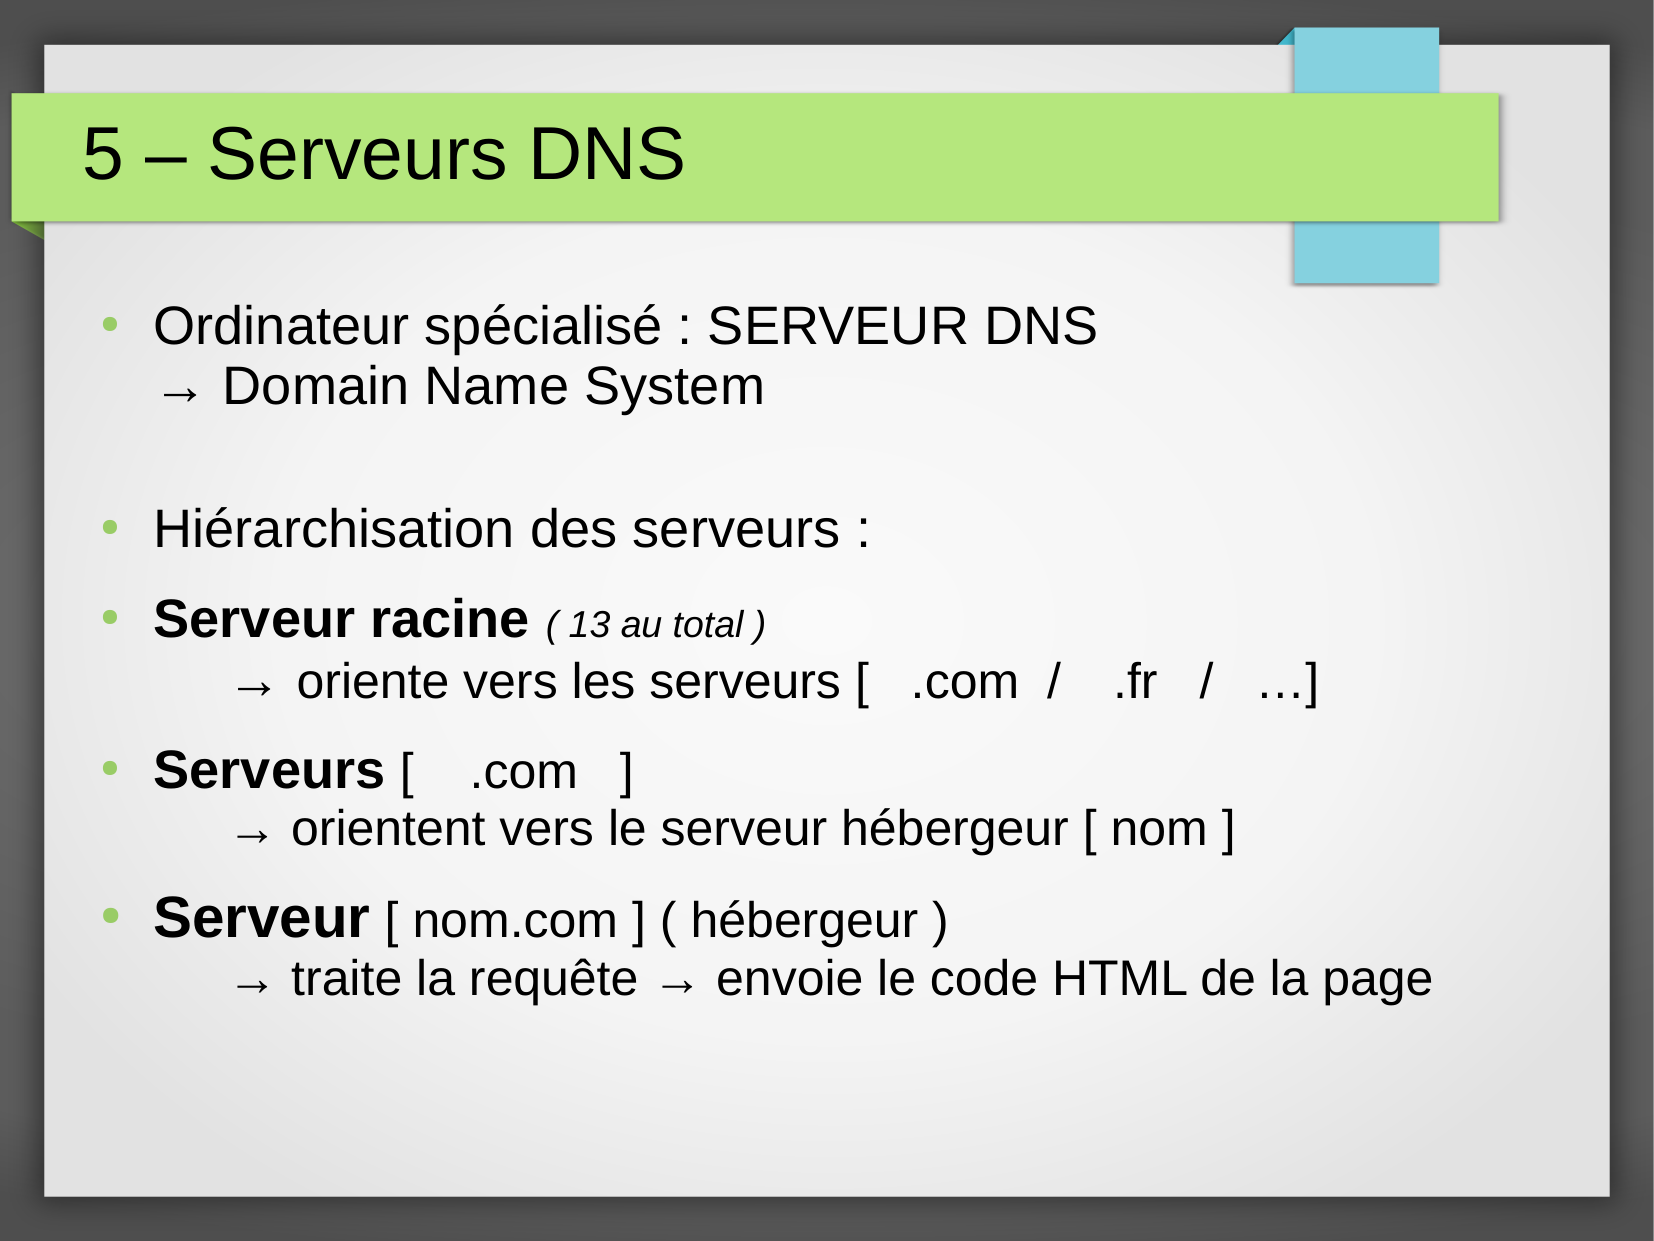

5 – Serveurs DNS
# Ordinateur spécialisé : SERVEUR DNS → Domain Name System
Hiérarchisation des serveurs :
Serveur racine ( 13 au total ) 
	→ oriente vers les serveurs [ .com / 	.fr / …]
Serveurs [  .com ]
	→ orientent vers le serveur hébergeur [ nom ]
Serveur [ nom.com ] ( hébergeur )
	→ traite la requête → envoie le code HTML de la page